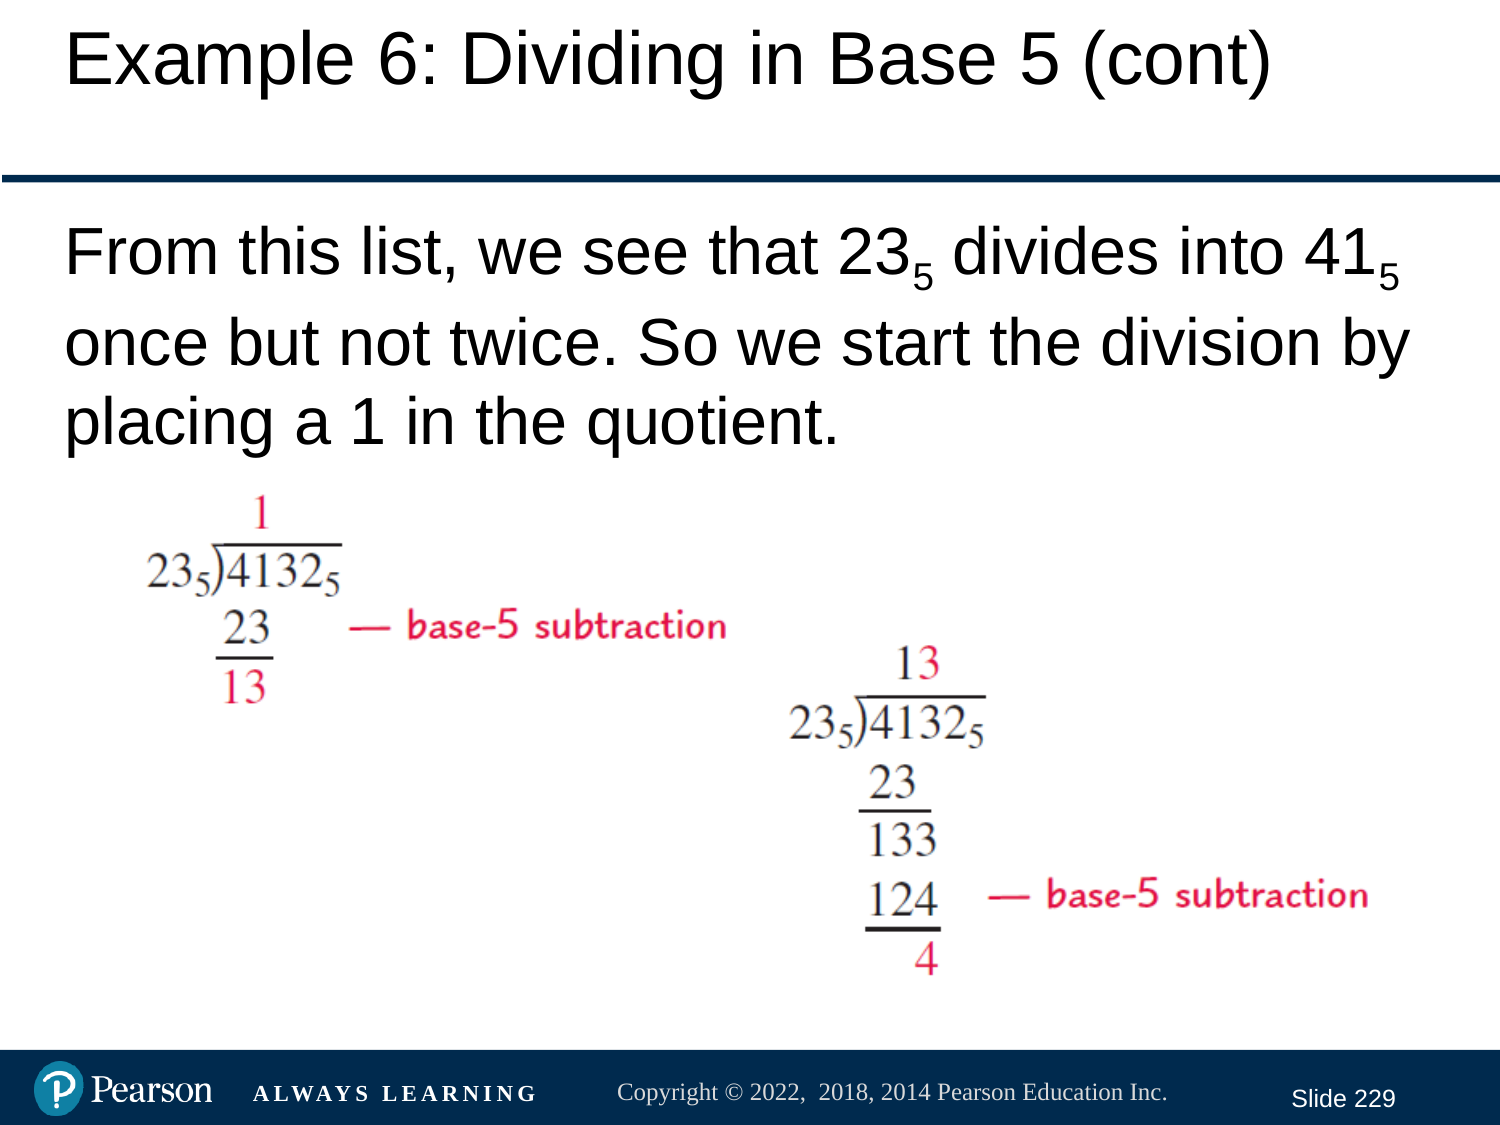

# Example 6: Dividing in Base 5 (cont)
From this list, we see that 235 divides into 415 once but not twice. So we start the division by placing a 1 in the quotient.